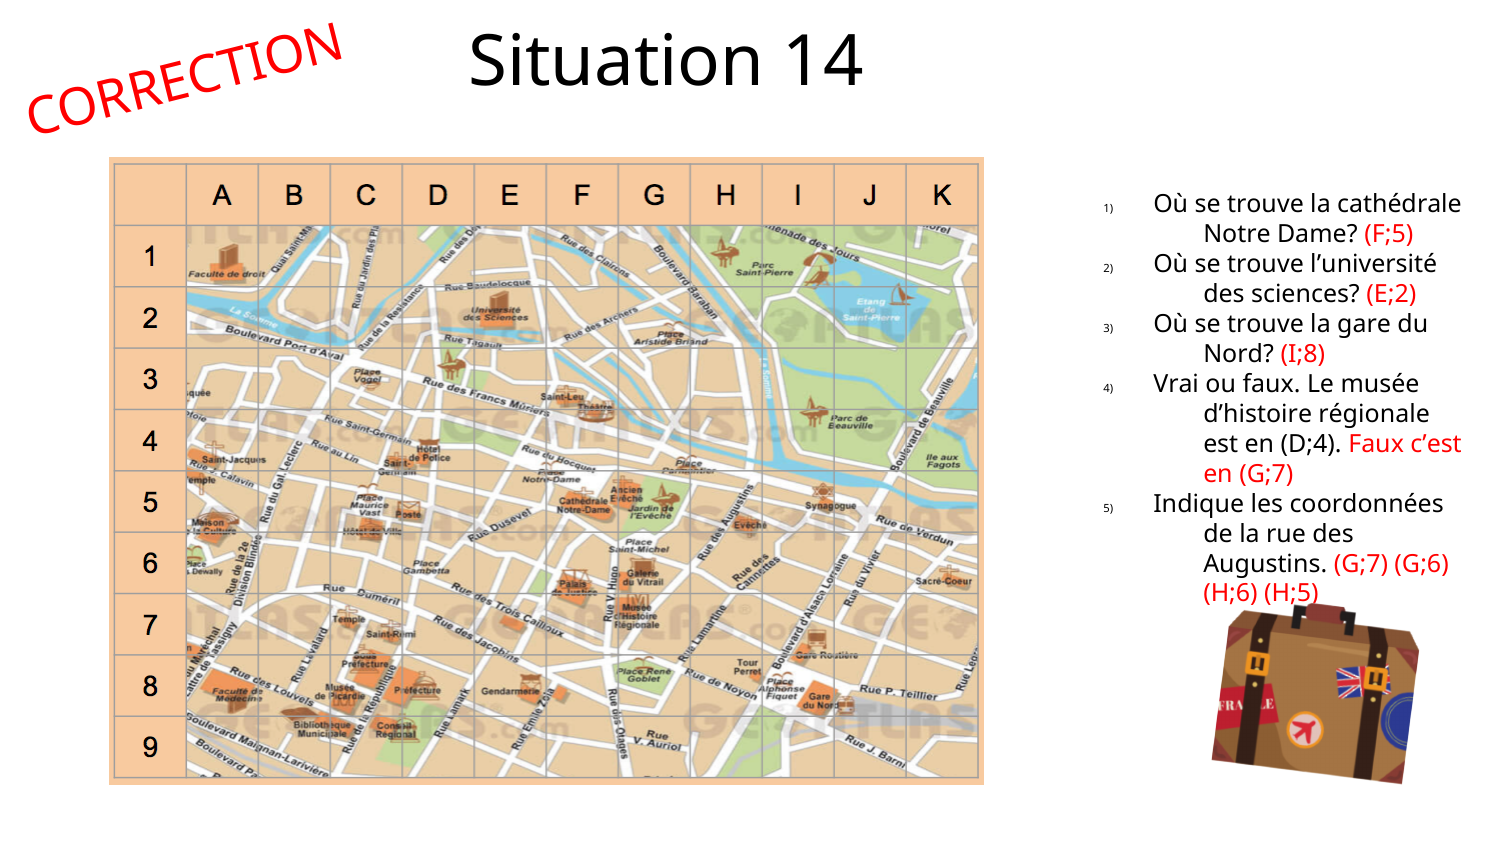

Situation 14
CORRECTION
Copier le plan utilisé dans la slide précédente ainsi que le tableau puis le coller sur cette slide.
Où se trouve la cathédrale Notre Dame? (F;5)
Où se trouve l’université des sciences? (E;2)
Où se trouve la gare du Nord? (I;8)
Vrai ou faux. Le musée d’histoire régionale est en (D;4). Faux c’est en (G;7)
Indique les coordonnées de la rue des Augustins. (G;7) (G;6) (H;6) (H;5)